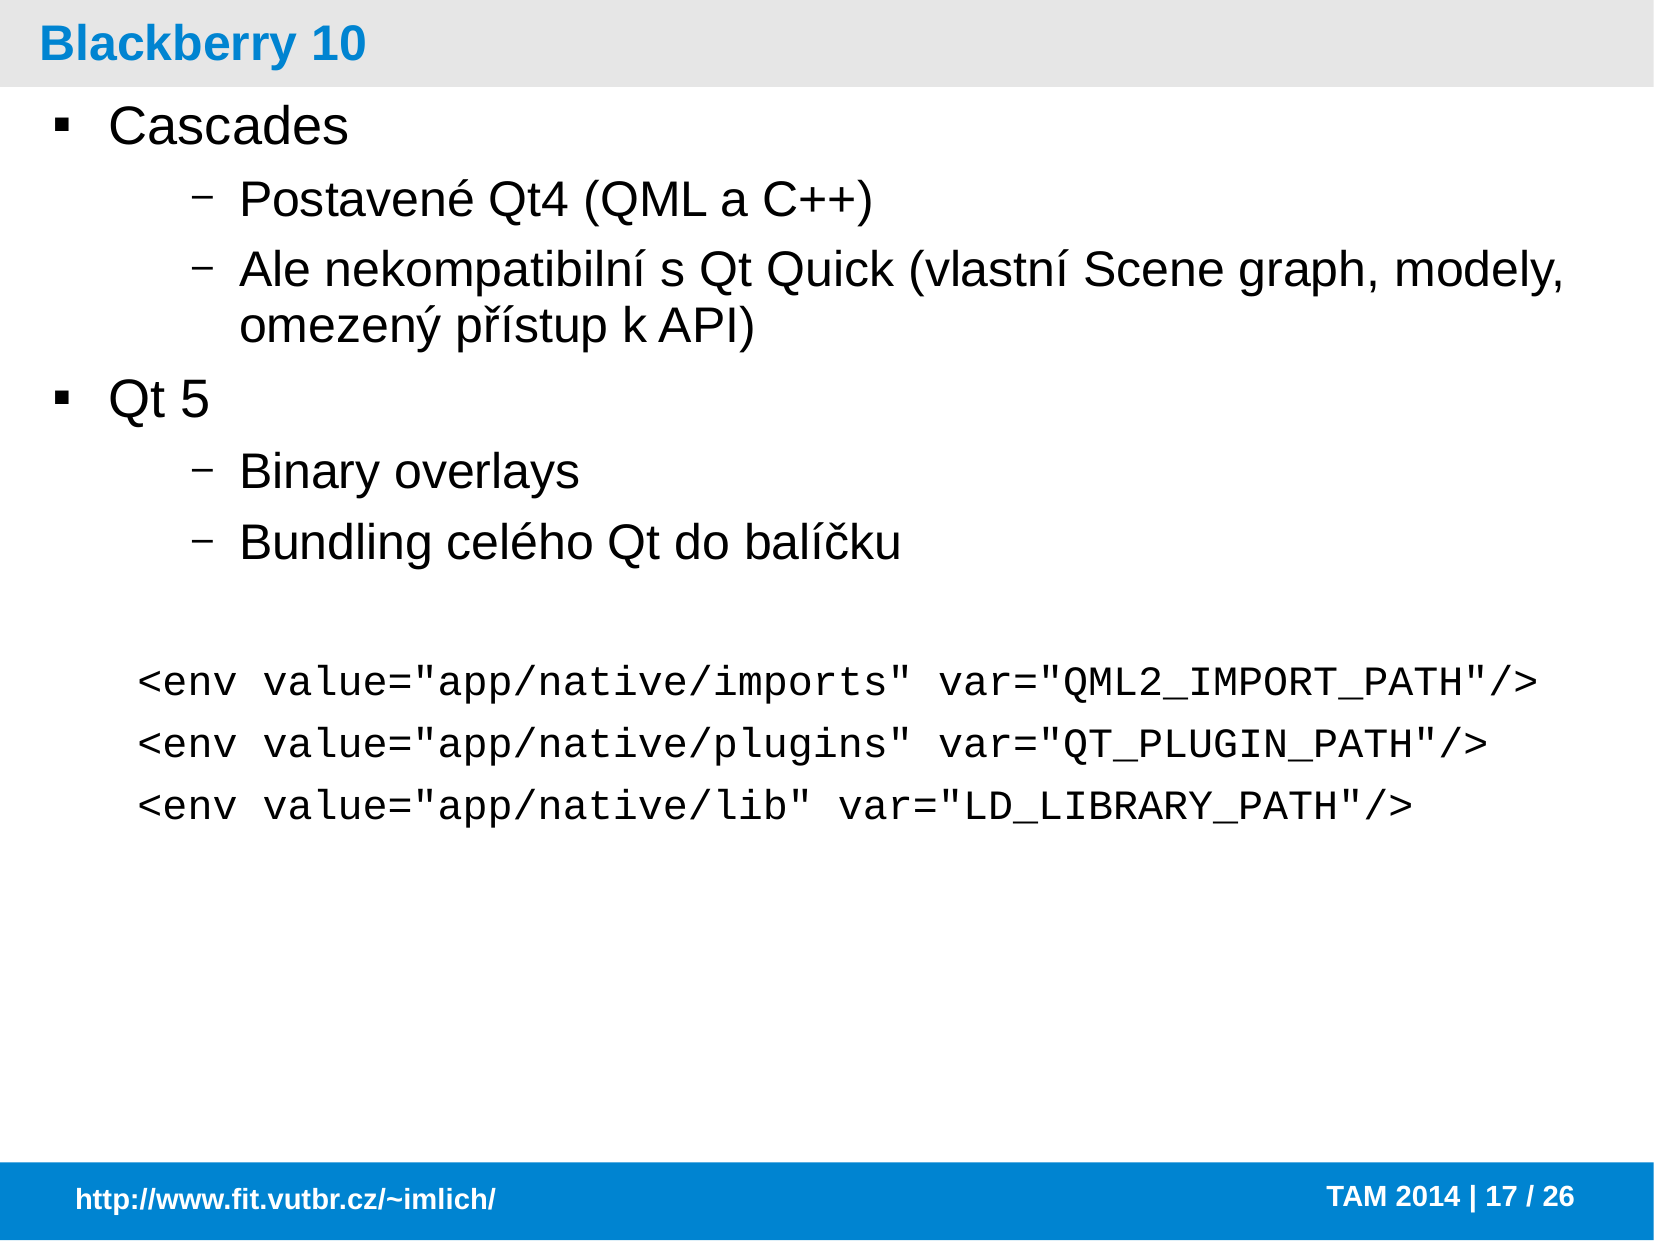

# Blackberry 10
Cascades
Postavené Qt4 (QML a C++)
Ale nekompatibilní s Qt Quick (vlastní Scene graph, modely, omezený přístup k API)
Qt 5
Binary overlays
Bundling celého Qt do balíčku
 <env value="app/native/imports" var="QML2_IMPORT_PATH"/>
 <env value="app/native/plugins" var="QT_PLUGIN_PATH"/>
 <env value="app/native/lib" var="LD_LIBRARY_PATH"/>